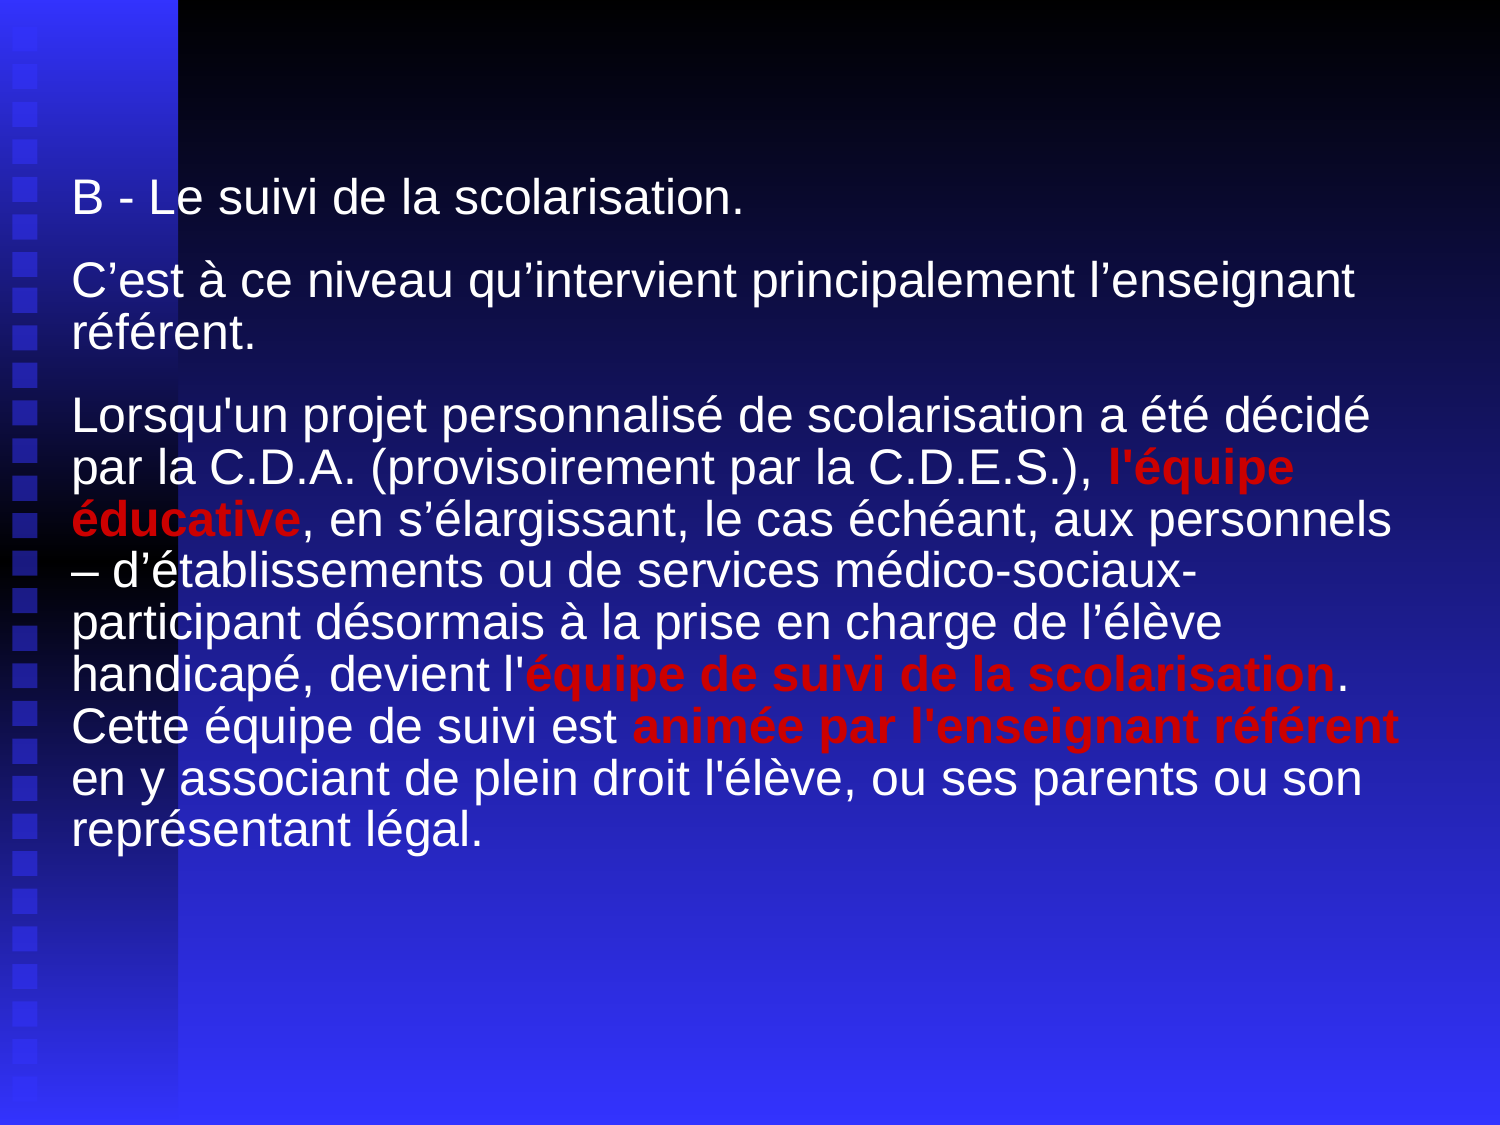

B - Le suivi de la scolarisation.
C’est à ce niveau qu’intervient principalement l’enseignant référent.
Lorsqu'un projet personnalisé de scolarisation a été décidé par la C.D.A. (provisoirement par la C.D.E.S.), l'équipe éducative, en s’élargissant, le cas échéant, aux personnels – d’établissements ou de services médico-sociaux- participant désormais à la prise en charge de l’élève handicapé, devient l'équipe de suivi de la scolarisation. Cette équipe de suivi est animée par l'enseignant référent en y associant de plein droit l'élève, ou ses parents ou son représentant légal.